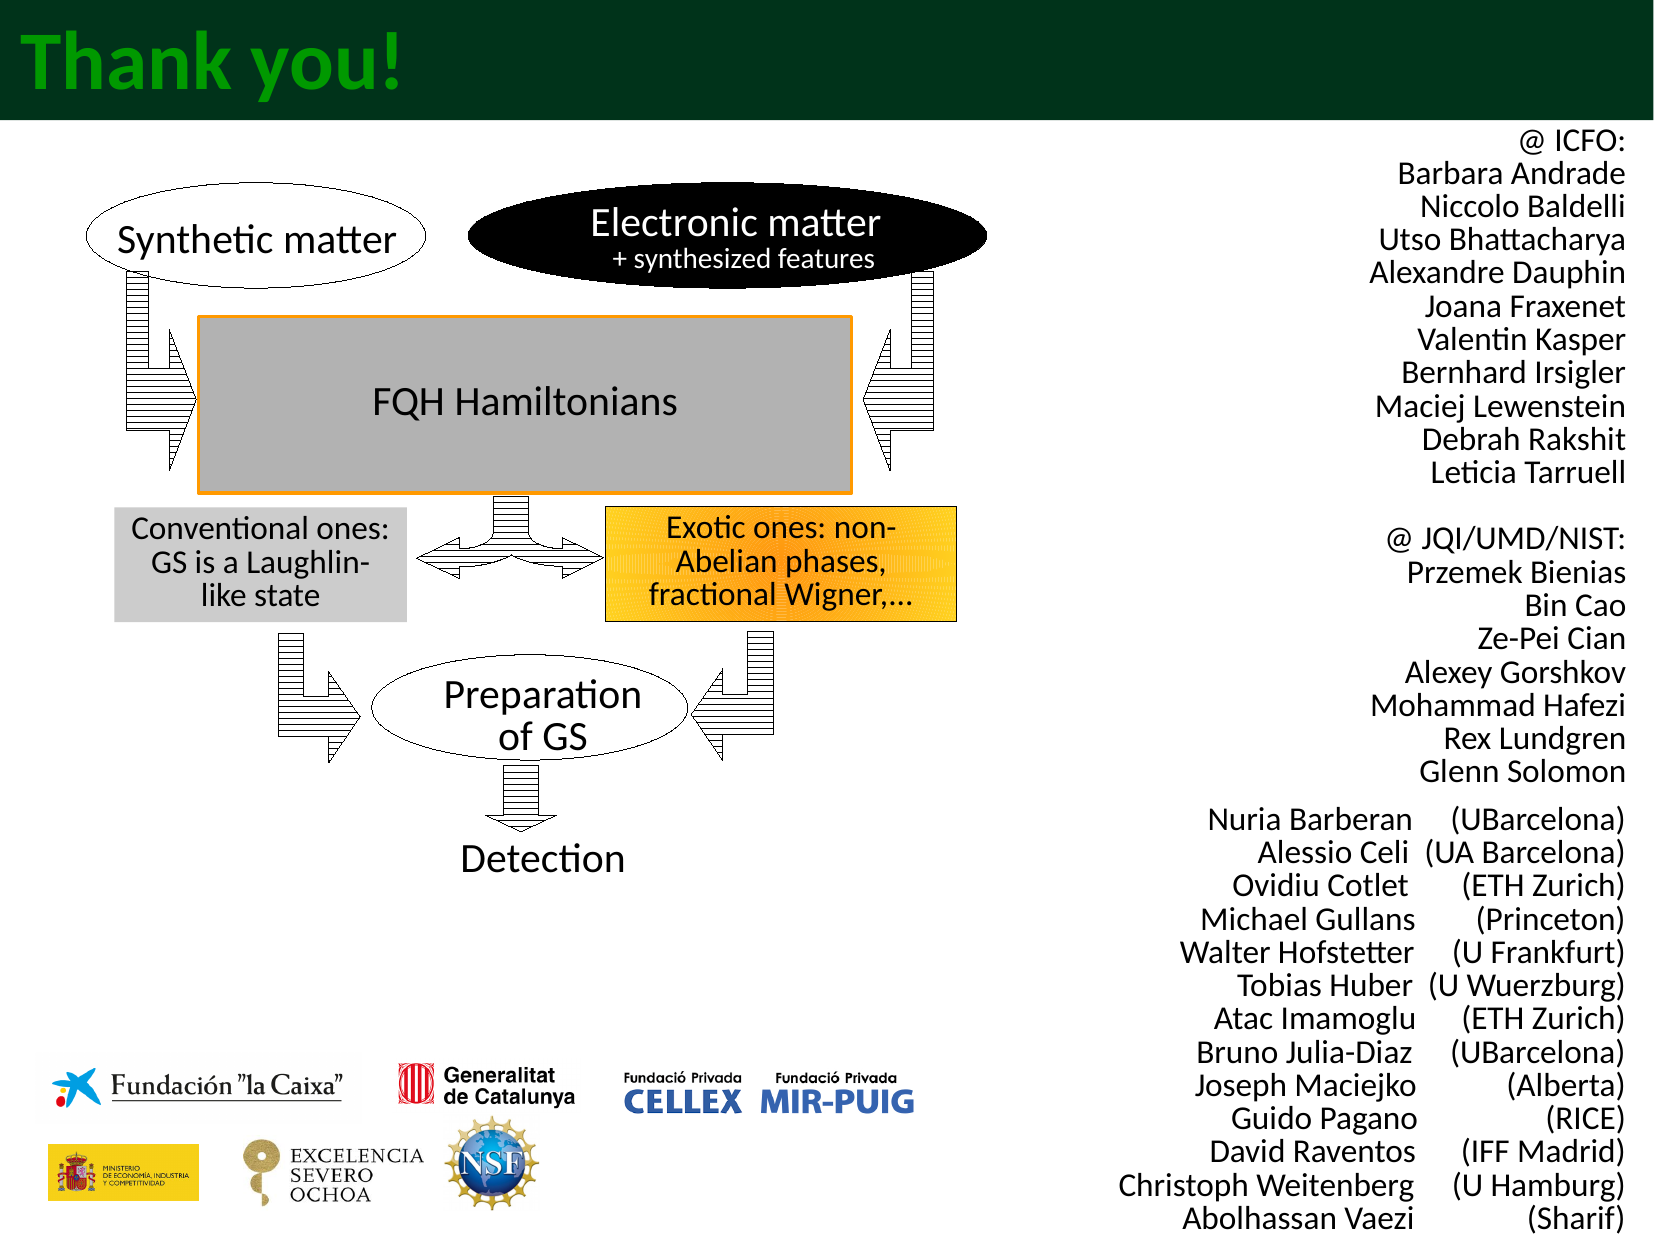

Thank you!
@ ICFO:
Barbara Andrade
Niccolo Baldelli
Utso Bhattacharya
Alexandre Dauphin
Joana Fraxenet
Valentin Kasper
Bernhard Irsigler
Maciej Lewenstein
Debrah Rakshit
Leticia Tarruell
@ JQI/UMD/NIST:
Przemek Bienias
Bin Cao
Ze-Pei Cian
Alexey Gorshkov
Mohammad Hafezi
Rex Lundgren
Glenn Solomon
Electronic matter
+ synthesized features
Synthetic matter
FQH Hamiltonians
Exotic ones: non-Abelian phases, fractional Wigner,...
Conventional ones: GS is a Laughlin-like state
Preparation
of GS
Nuria Barberan (UBarcelona)
Alessio Celi (UA Barcelona)
Ovidiu Cotlet (ETH Zurich)
Michael Gullans (Princeton)
Walter Hofstetter (U Frankfurt)
Tobias Huber (U Wuerzburg)
Atac Imamoglu (ETH Zurich)
Bruno Julia-Diaz (UBarcelona)
Joseph Maciejko (Alberta)
Guido Pagano (RICE)
David Raventos (IFF Madrid)
Christoph Weitenberg (U Hamburg)
Abolhassan Vaezi (Sharif)
Detection